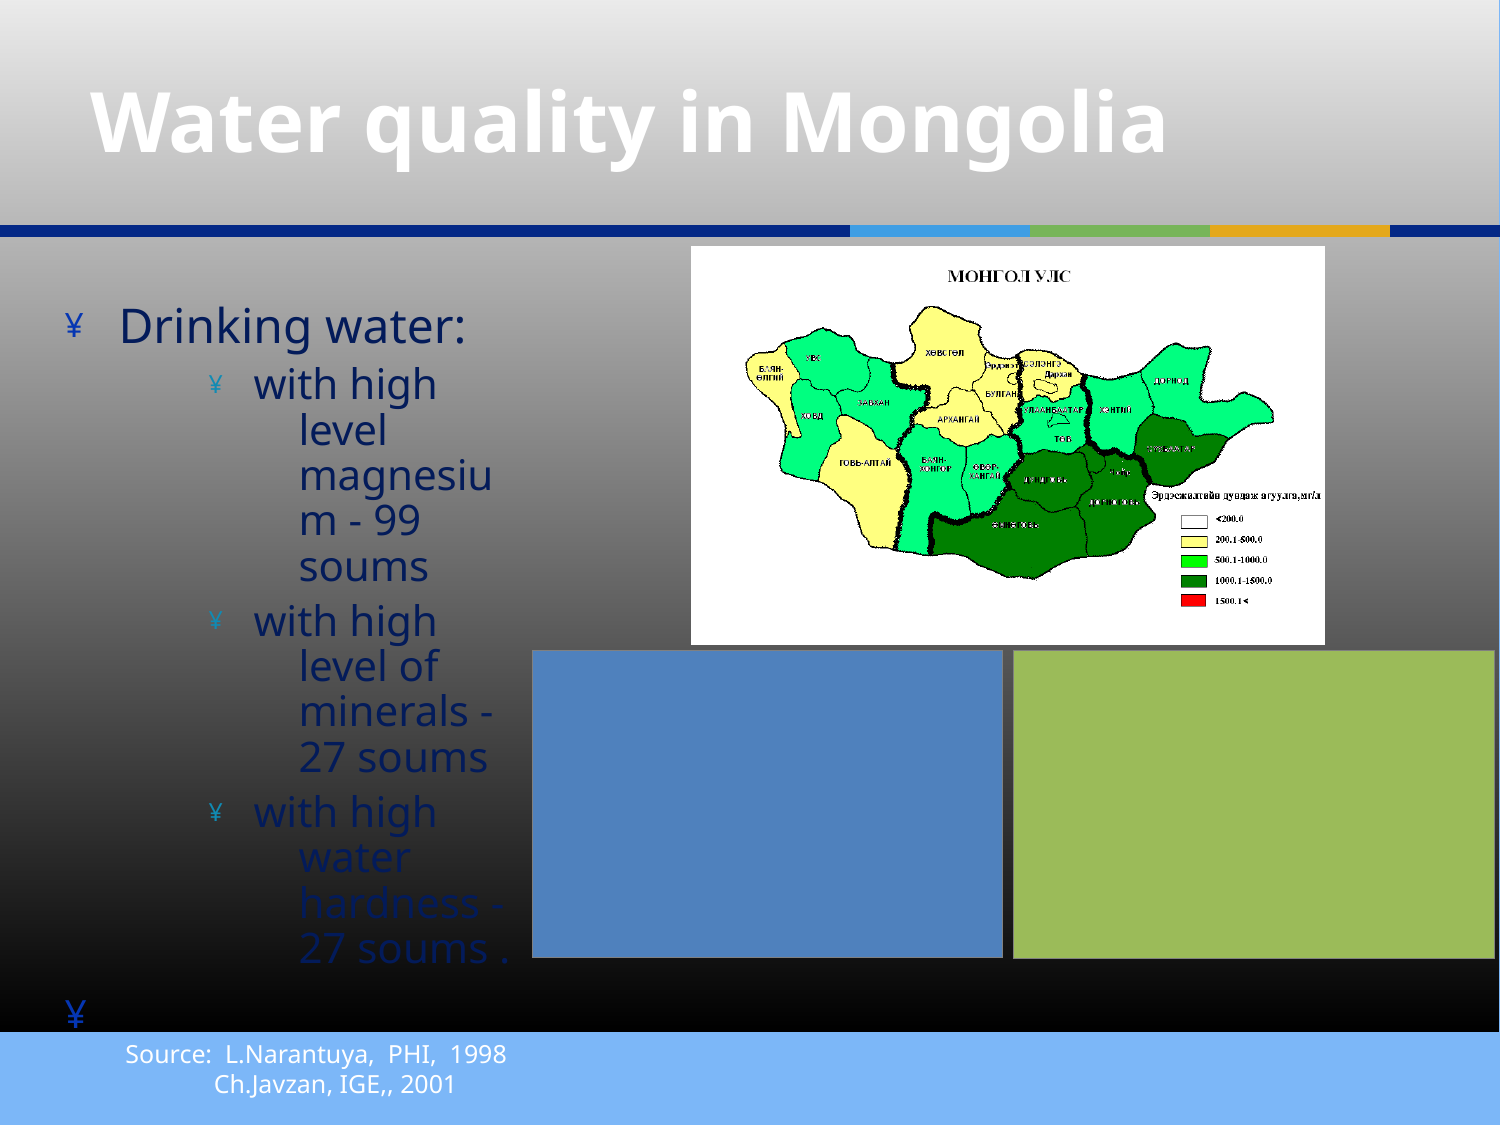

Water quality in Mongolia
# Drinking water:
with high level magnesium - 99 soums
with high level of minerals - 27 soums
with high water hardness - 27 soums .
Source: L.Narantuya, PHI, 1998
 Ch.Javzan, IGE,, 2001